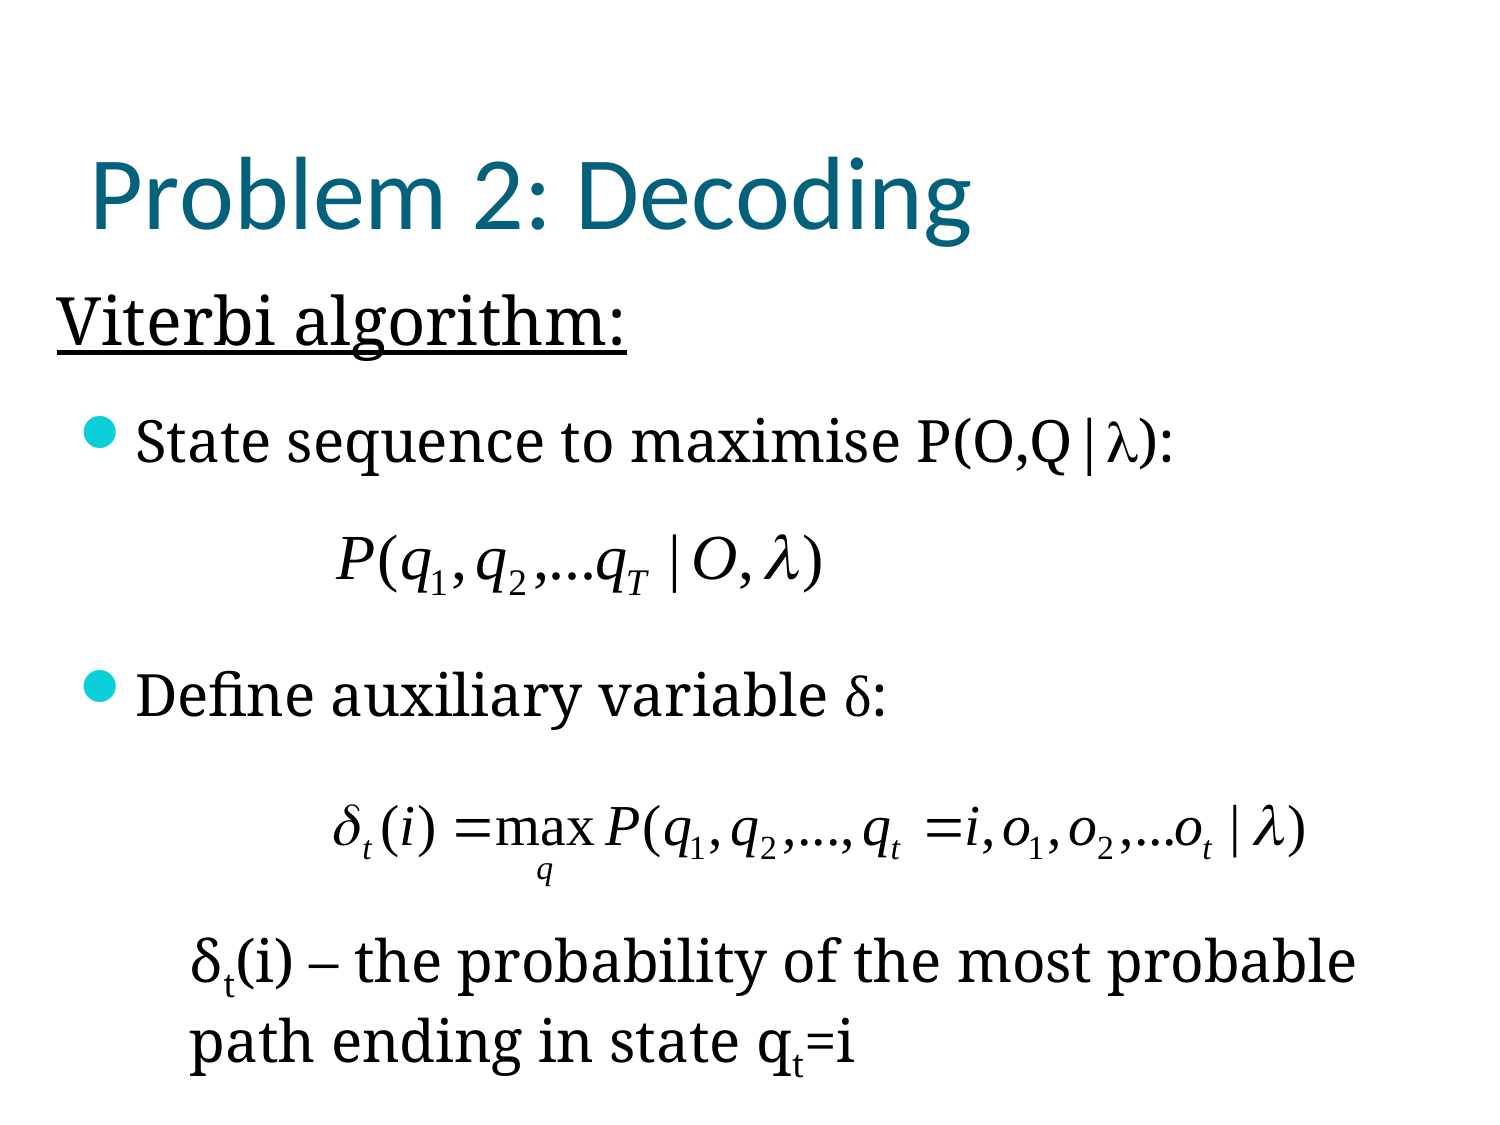

# Problem 2: Decoding
Viterbi algorithm:
State sequence to maximise P(O,Q|):
Define auxiliary variable δ:
δt(i) – the probability of the most probable
path ending in state qt=i